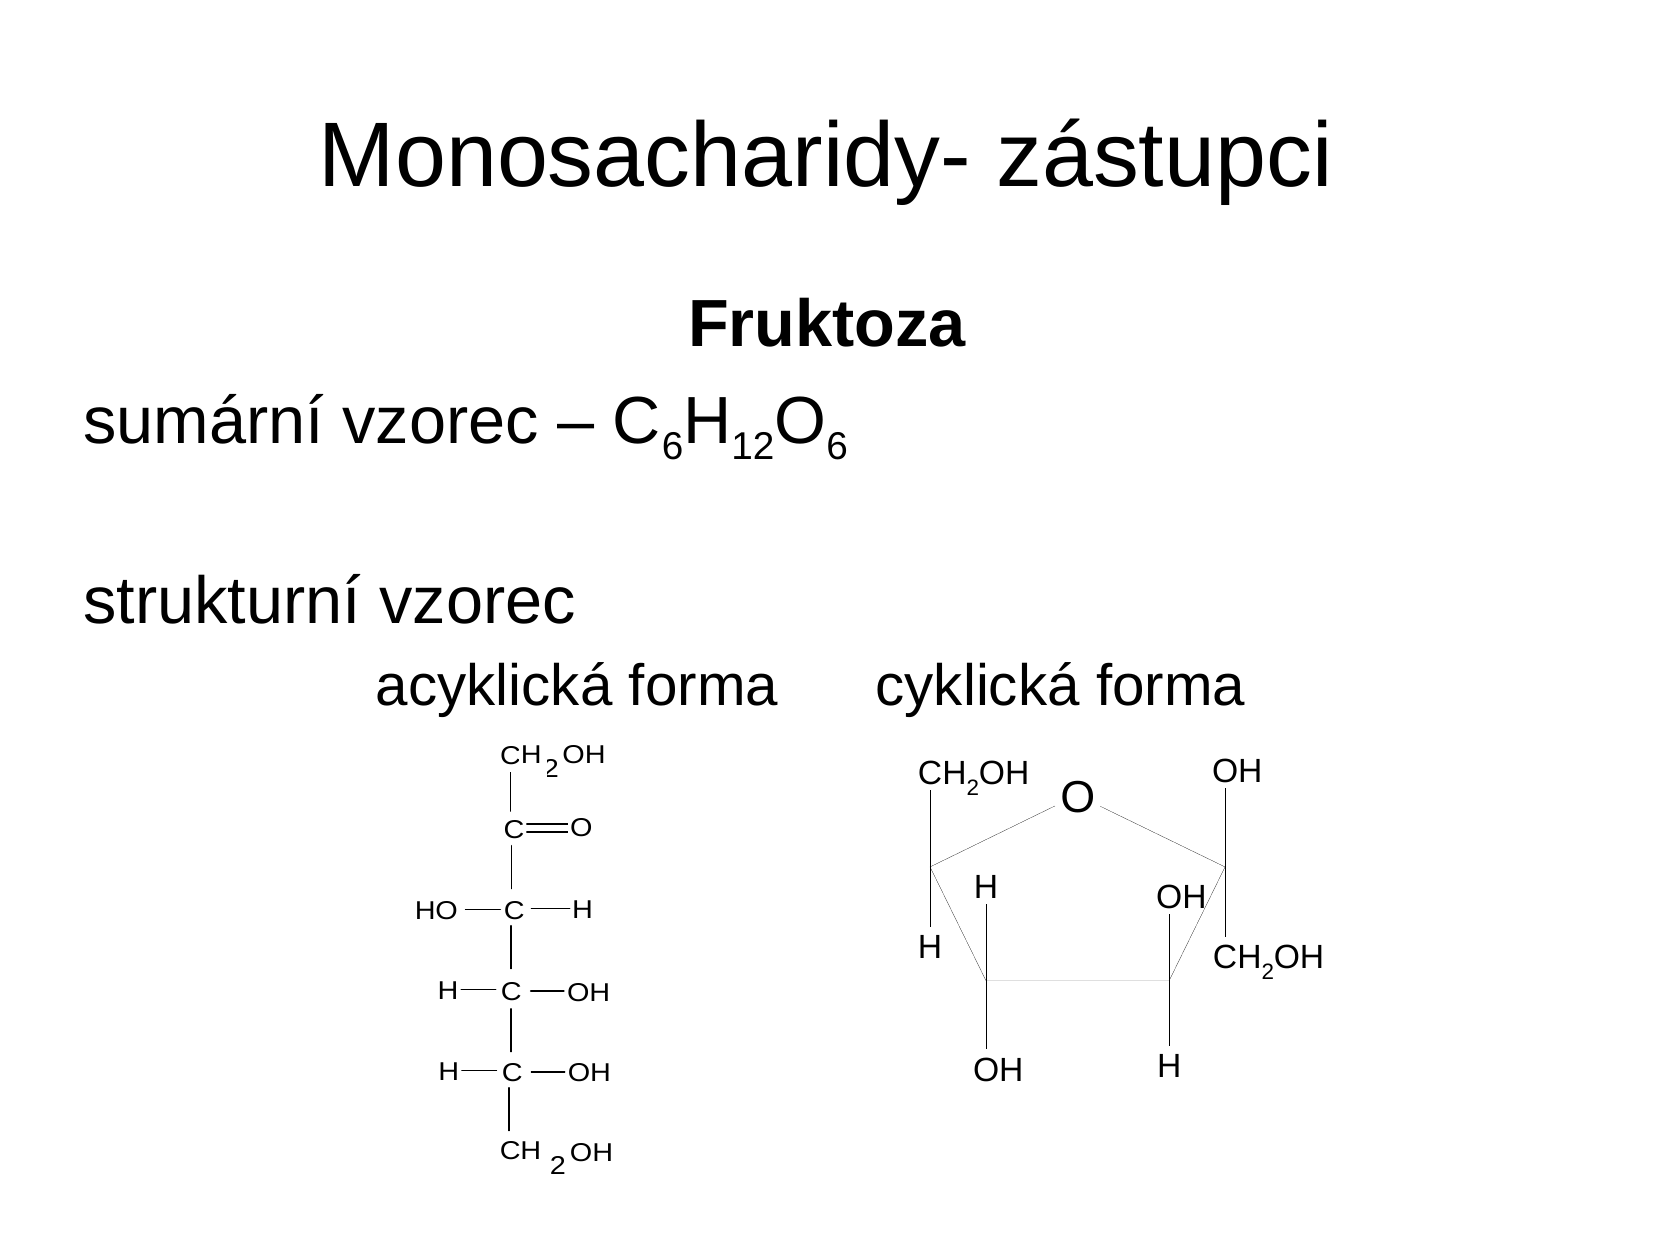

# Monosacharidy- zástupci
Fruktoza
sumární vzorec – C6H12O6
strukturní vzorec
acyklická forma cyklická forma